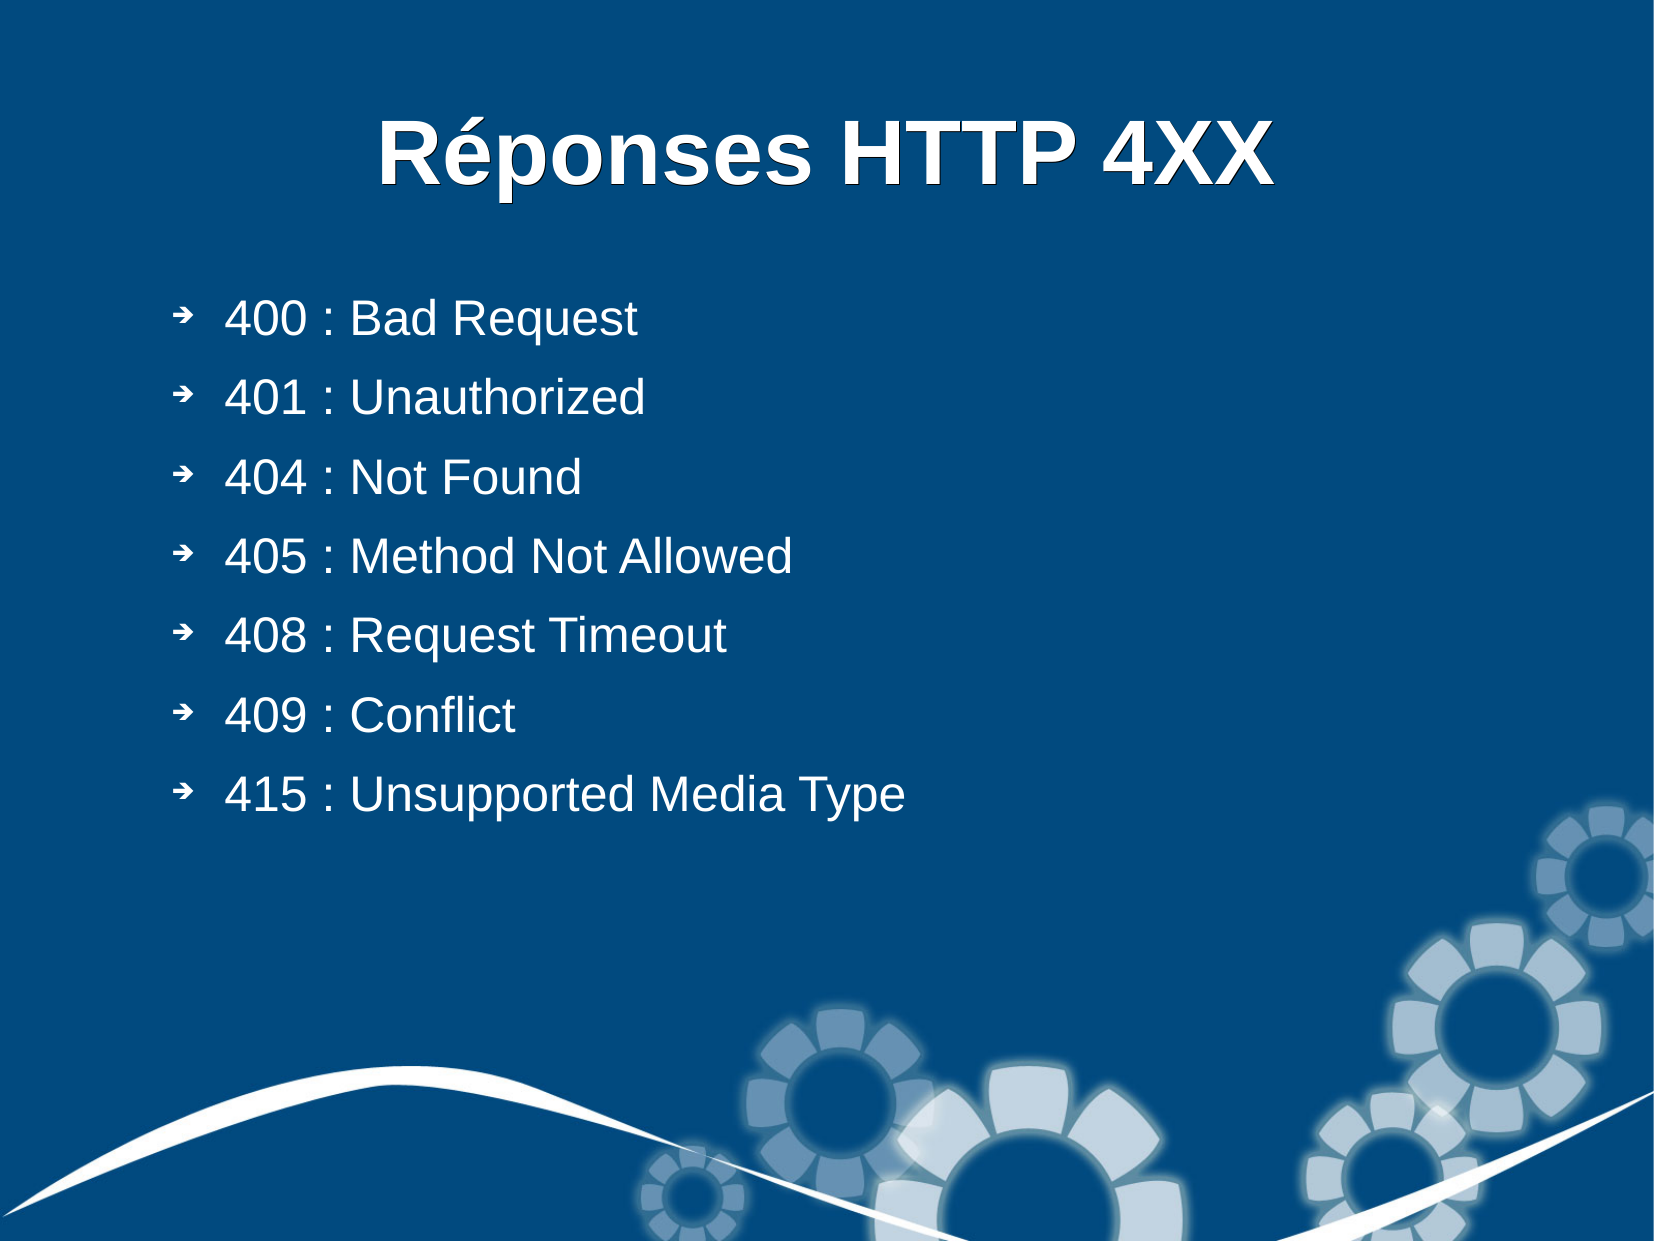

# Réponses HTTP 4XX
400 : Bad Request
401 : Unauthorized
404 : Not Found
405 : Method Not Allowed
408 : Request Timeout
409 : Conflict
415 : Unsupported Media Type